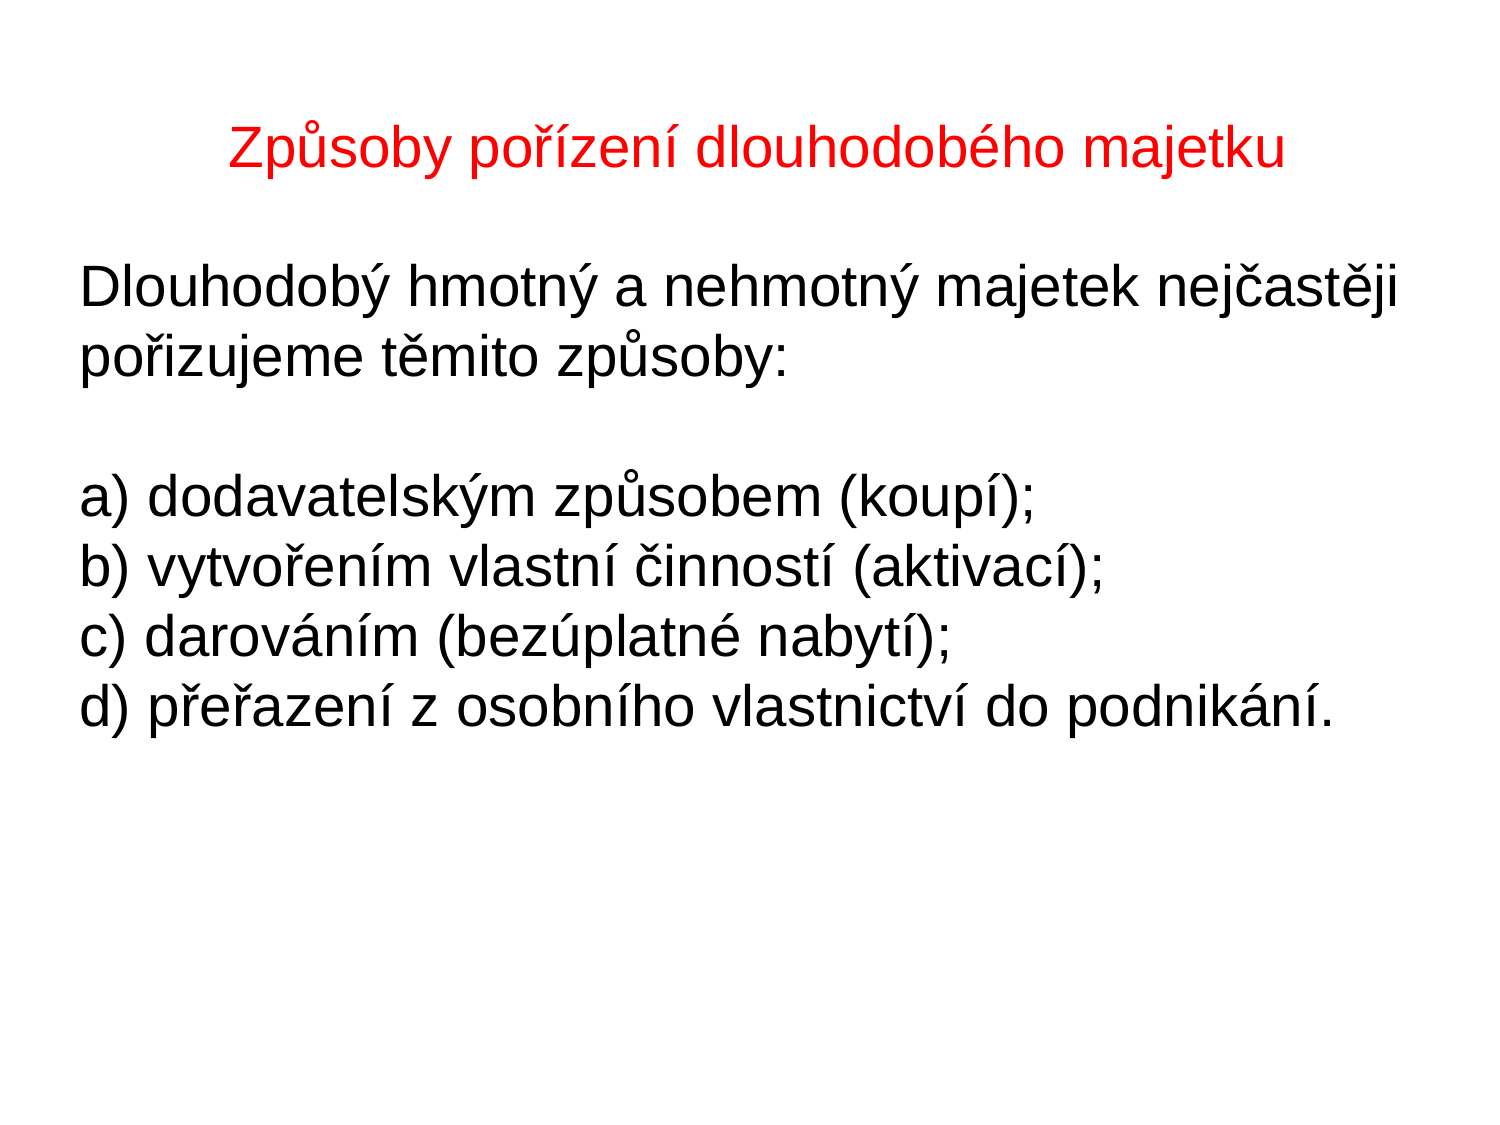

Způsoby pořízení dlouhodobého majetku
Dlouhodobý hmotný a nehmotný majetek nejčastěji
pořizujeme těmito způsoby:
 dodavatelským způsobem (koupí);
 vytvořením vlastní činností (aktivací);
 darováním (bezúplatné nabytí);
 přeřazení z osobního vlastnictví do podnikání.